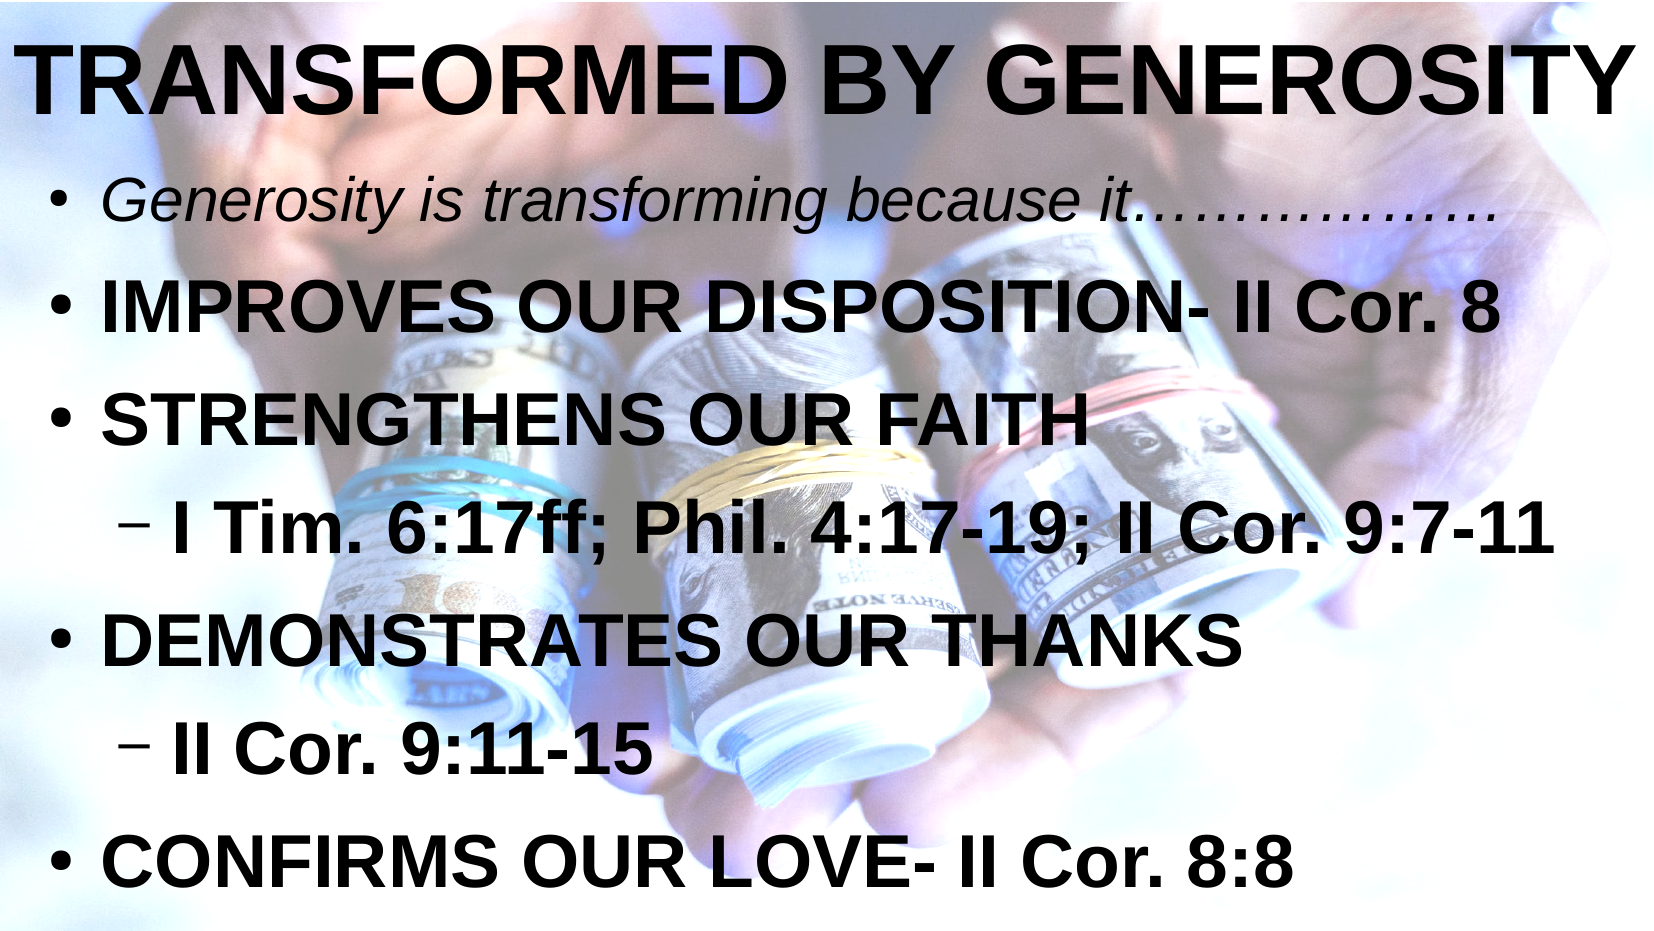

# TRANSFORMED BY GENEROSITY
Generosity is transforming because it………………
IMPROVES OUR DISPOSITION- II Cor. 8
STRENGTHENS OUR FAITH
I Tim. 6:17ff; Phil. 4:17-19; II Cor. 9:7-11
DEMONSTRATES OUR THANKS
II Cor. 9:11-15
CONFIRMS OUR LOVE- II Cor. 8:8